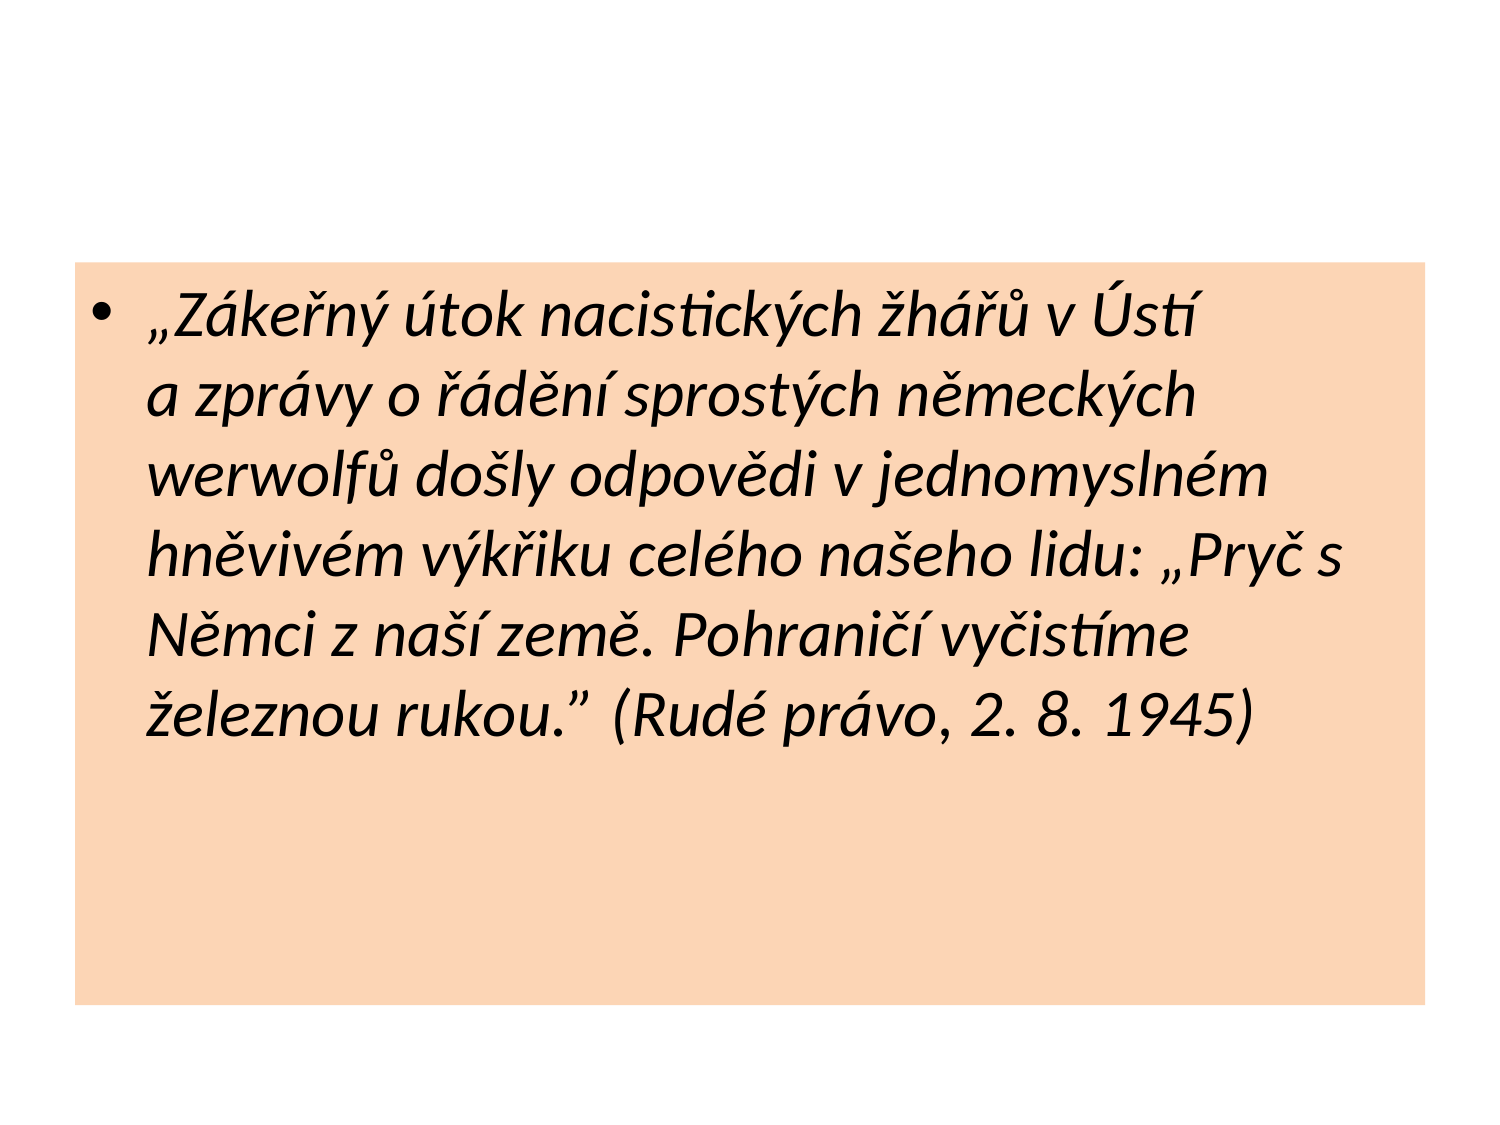

#
„Zákeřný útok nacistických žhářů v Ústí
a zprávy o řádění sprostých německých werwolfů došly odpovědi v jednomyslném hněvivém výkřiku celého našeho lidu: „Pryč s Němci z naší země. Pohraničí vyčistíme železnou rukou.” (Rudé právo, 2. 8. 1945)